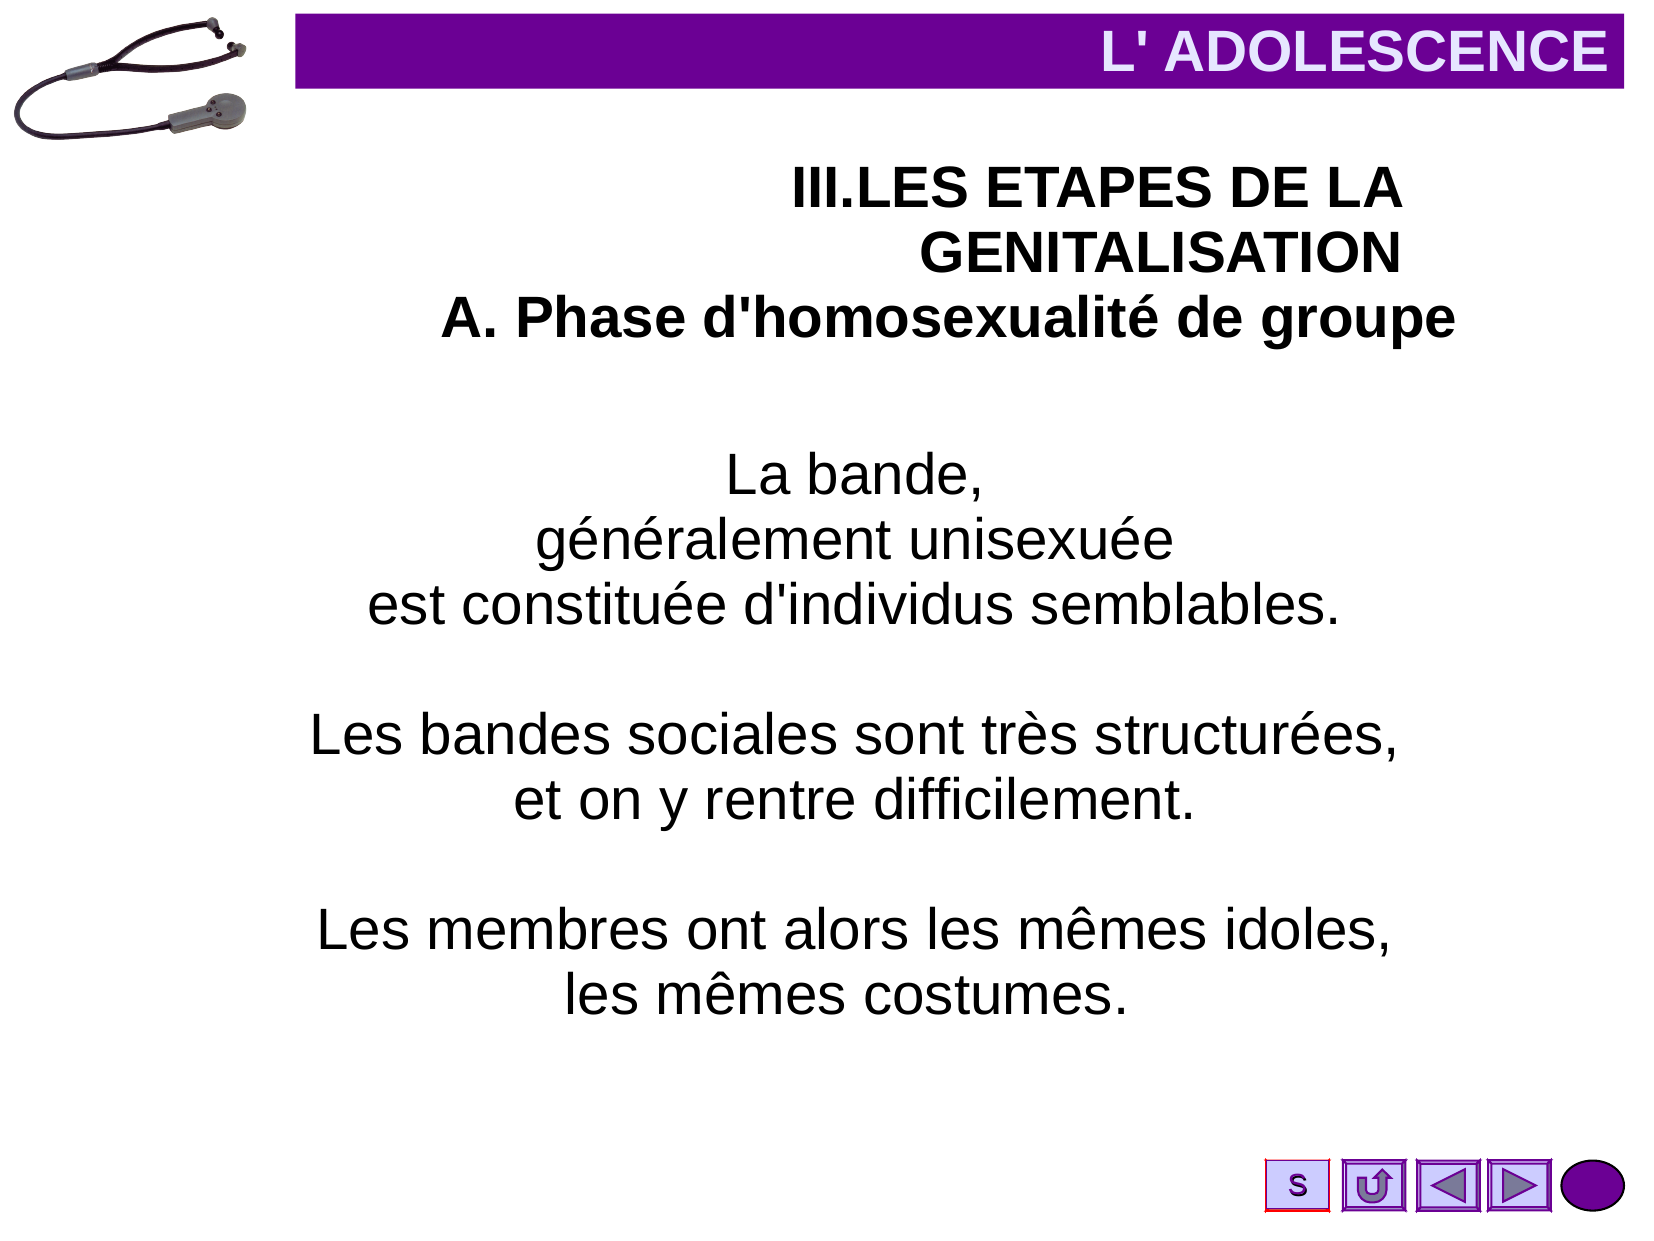

L' ADOLESCENCE
III.LES ETAPES DE LA GENITALISATION
A. Phase d'homosexualité de groupe
La bande,
généralement unisexuée
est constituée d'individus semblables.
Les bandes sociales sont très structurées,
et on y rentre difficilement.
Les membres ont alors les mêmes idoles,
les mêmes costumes.